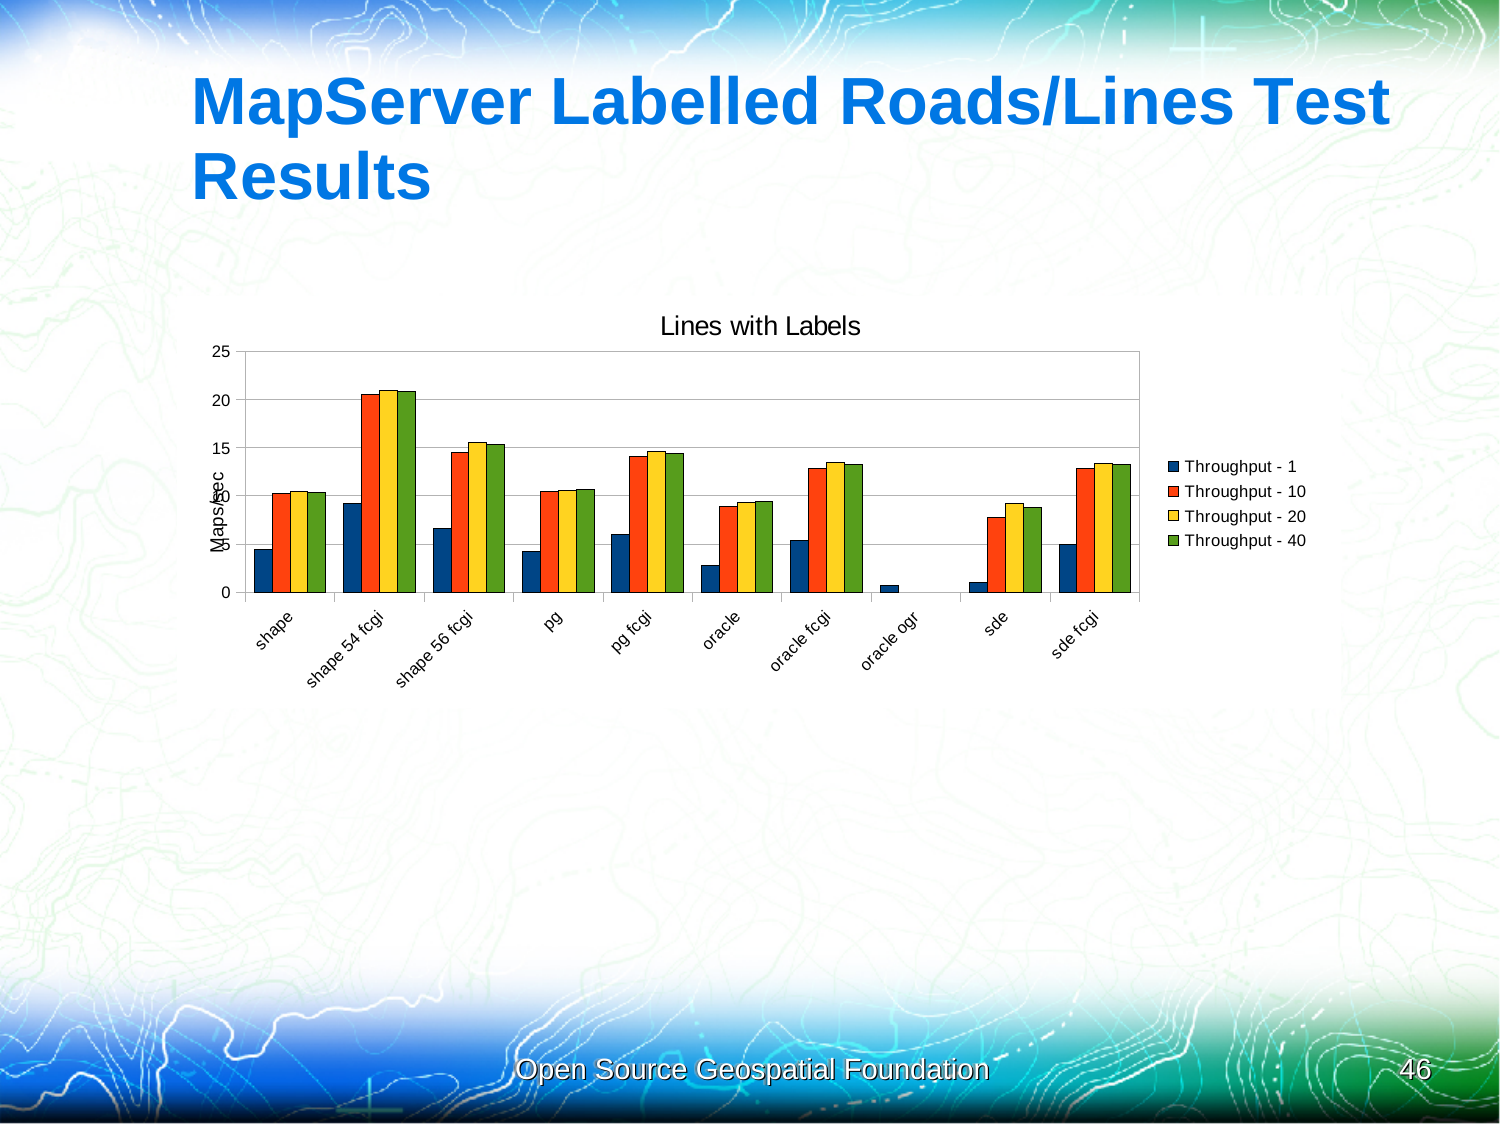

# MapServer Labelled Roads/Lines Test Results
### Chart: Lines with Labels
| Category | Throughput - 1 | Throughput - 10 | Throughput - 20 | Throughput - 40 |
|---|---|---|---|---|
| shape | 4.4 | 10.2 | 10.5 | 10.4 |
| shape 54 fcgi | 9.2 | 20.5 | 21.0 | 20.8 |
| shape 56 fcgi | 6.6 | 14.5 | 15.5 | 15.3 |
| pg | 4.2 | 10.5 | 10.6 | 10.7 |
| pg fcgi | 6.0 | 14.1 | 14.6 | 14.4 |
| oracle | 2.8 | 8.9 | 9.3 | 9.4 |
| oracle fcgi | 5.4 | 12.9 | 13.5 | 13.3 |
| oracle ogr | 0.7 | None | None | None |
| sde | 1.0 | 7.7 | 9.2 | 8.8 |
| sde fcgi | 5.0 | 12.9 | 13.4 | 13.3 |Open Source Geospatial Foundation
46